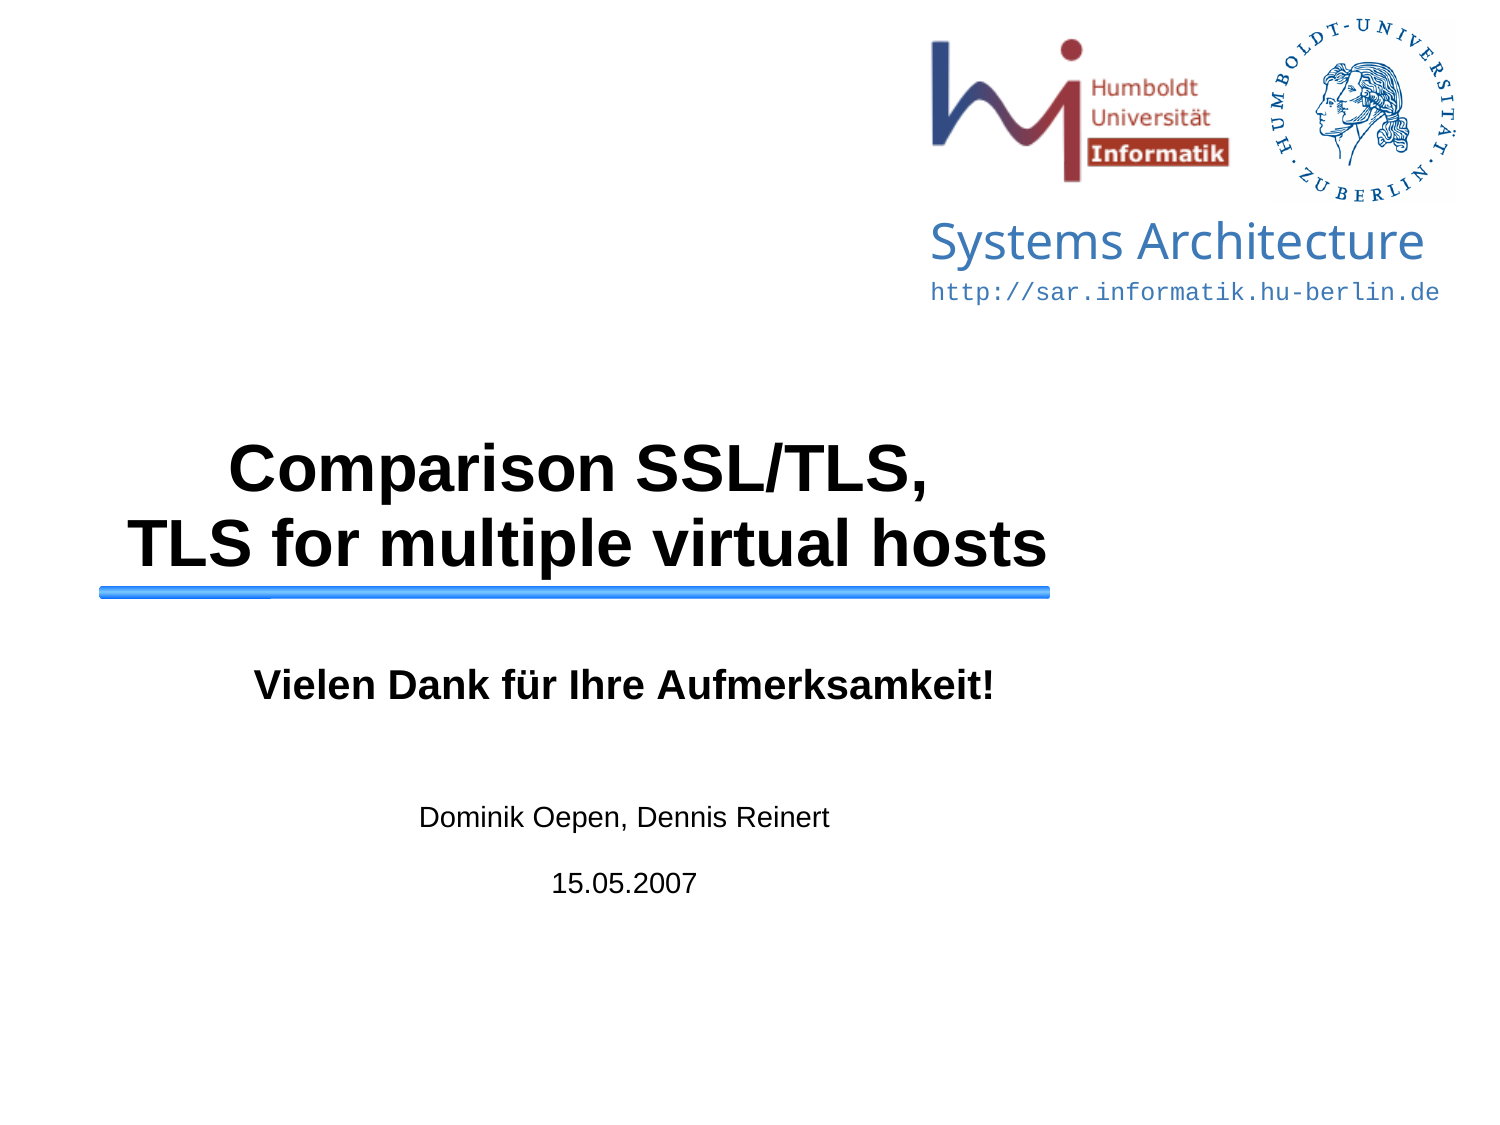

# Comparison SSL/TLS, TLS for multiple virtual hosts
Vielen Dank für Ihre Aufmerksamkeit!
Dominik Oepen, Dennis Reinert
15.05.2007